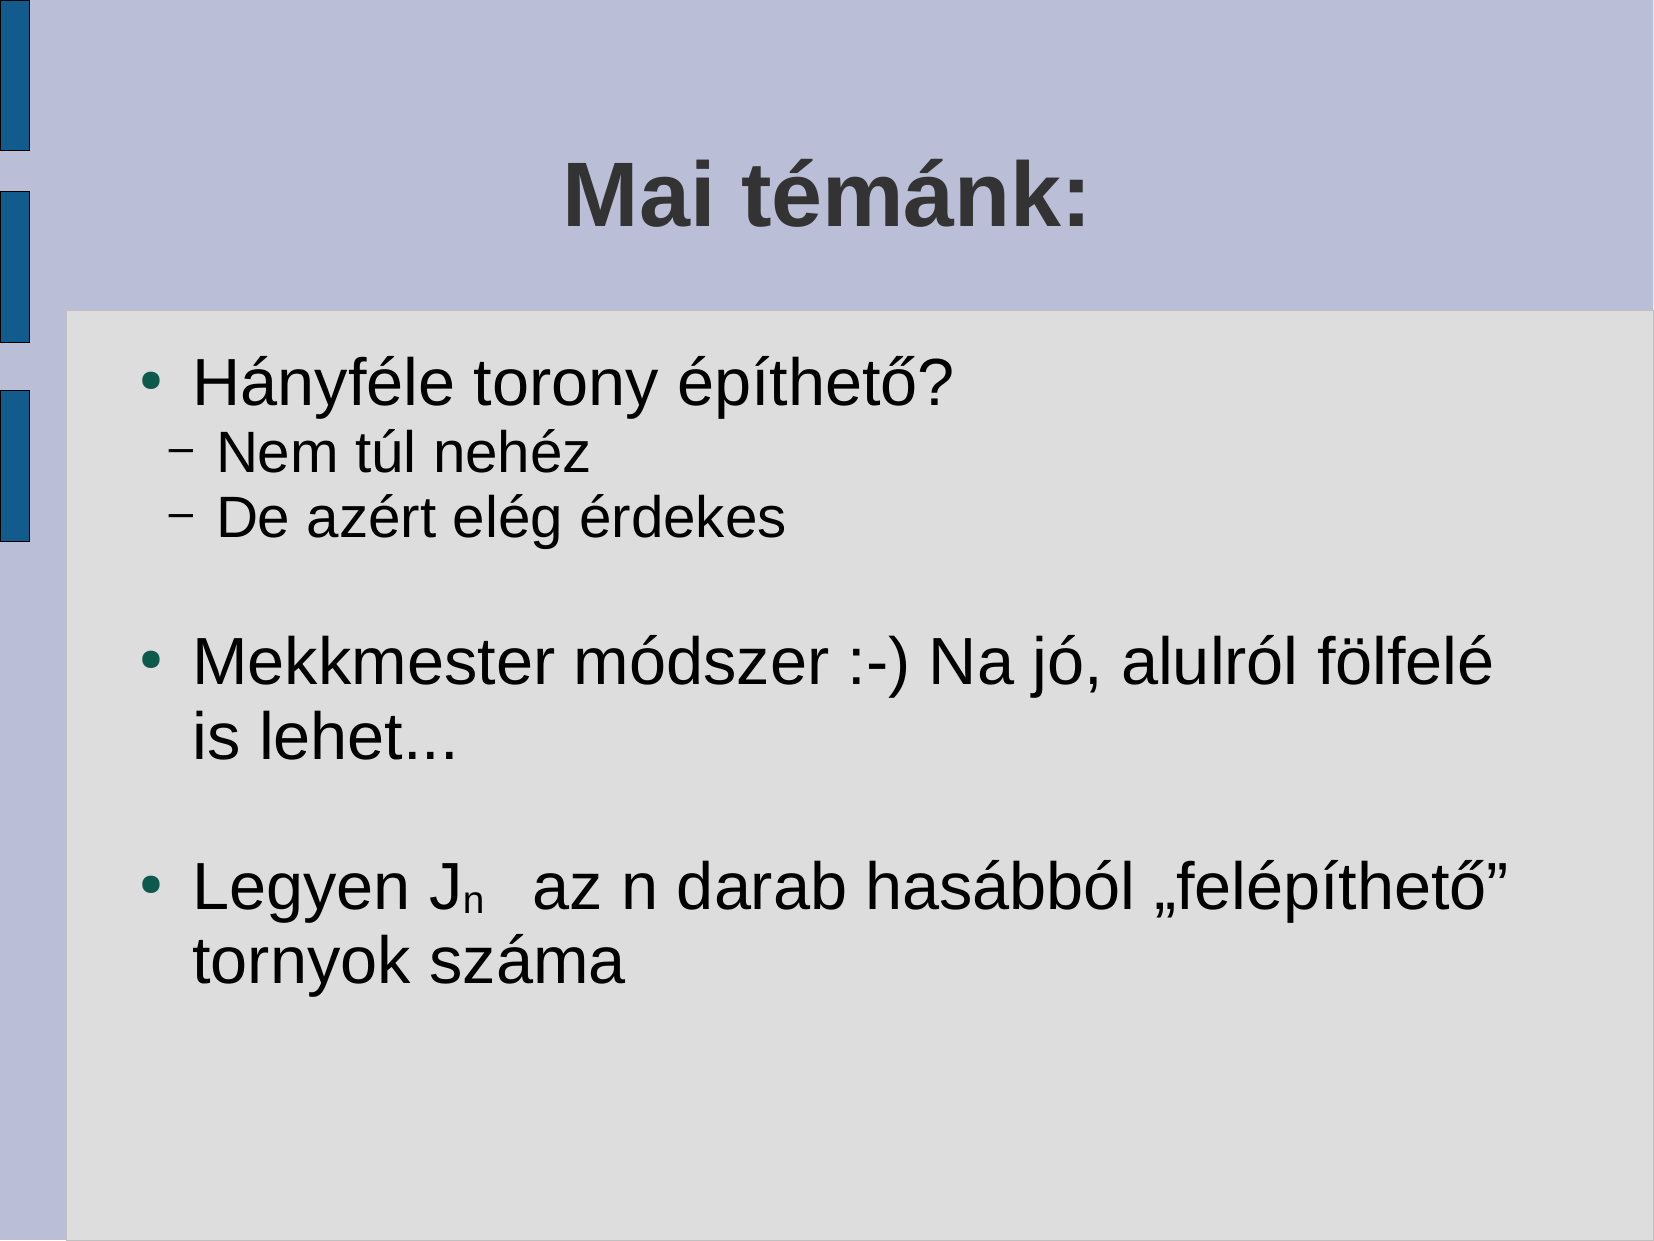

# Mai témánk:
Hányféle torony építhető?
Nem túl nehéz
De azért elég érdekes
Mekkmester módszer :-) Na jó, alulról fölfelé is lehet...
Legyen Jn az n darab hasábból „felépíthető” tornyok száma